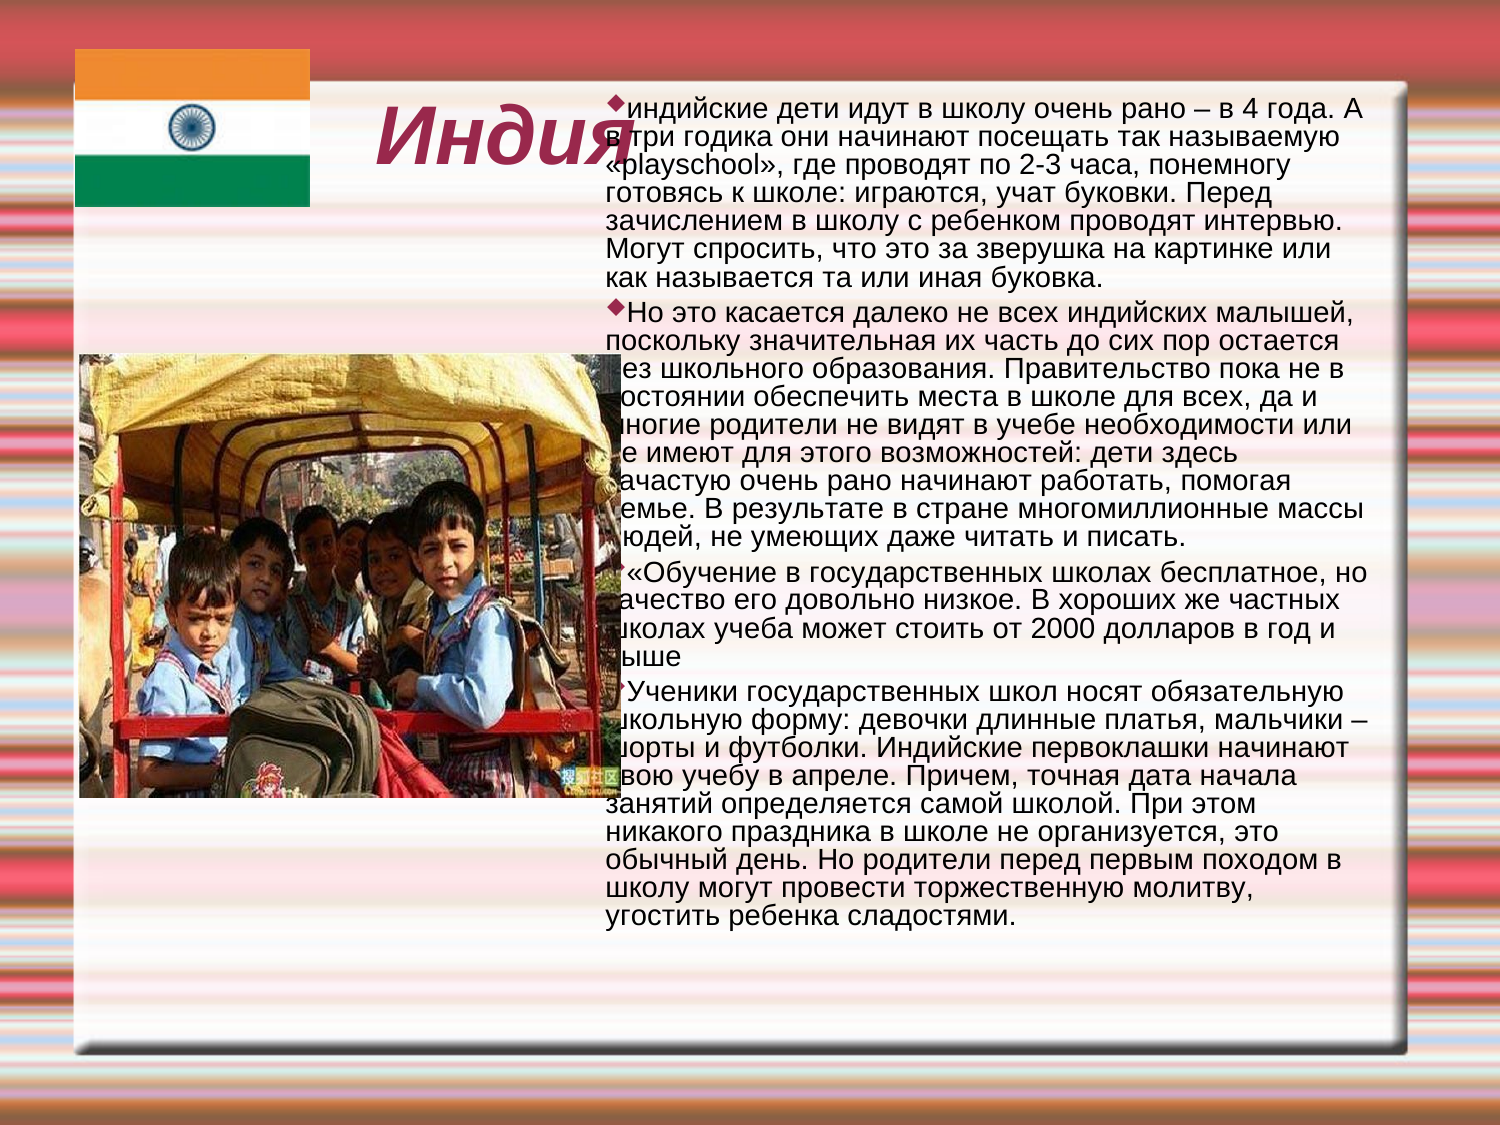

# Индия
индийские дети идут в школу очень рано – в 4 года. А в три годика они начинают посещать так называемую «playschool», где проводят по 2-3 часа, понемногу готовясь к школе: играются, учат буковки. Перед зачислением в школу с ребенком проводят интервью. Могут спросить, что это за зверушка на картинке или как называется та или иная буковка.
Но это касается далеко не всех индийских малышей, поскольку значительная их часть до сих пор остается без школьного образования. Правительство пока не в состоянии обеспечить места в школе для всех, да и многие родители не видят в учебе необходимости или не имеют для этого возможностей: дети здесь зачастую очень рано начинают работать, помогая семье. В результате в стране многомиллионные массы людей, не умеющих даже читать и писать.
«Обучение в государственных школах бесплатное, но качество его довольно низкое. В хороших же частных школах учеба может стоить от 2000 долларов в год и выше
Ученики государственных школ носят обязательную школьную форму: девочки длинные платья, мальчики – шорты и футболки. Индийские первоклашки начинают свою учебу в апреле. Причем, точная дата начала занятий определяется самой школой. При этом никакого праздника в школе не организуется, это обычный день. Но родители перед первым походом в школу могут провести торжественную молитву, угостить ребенка сладостями.